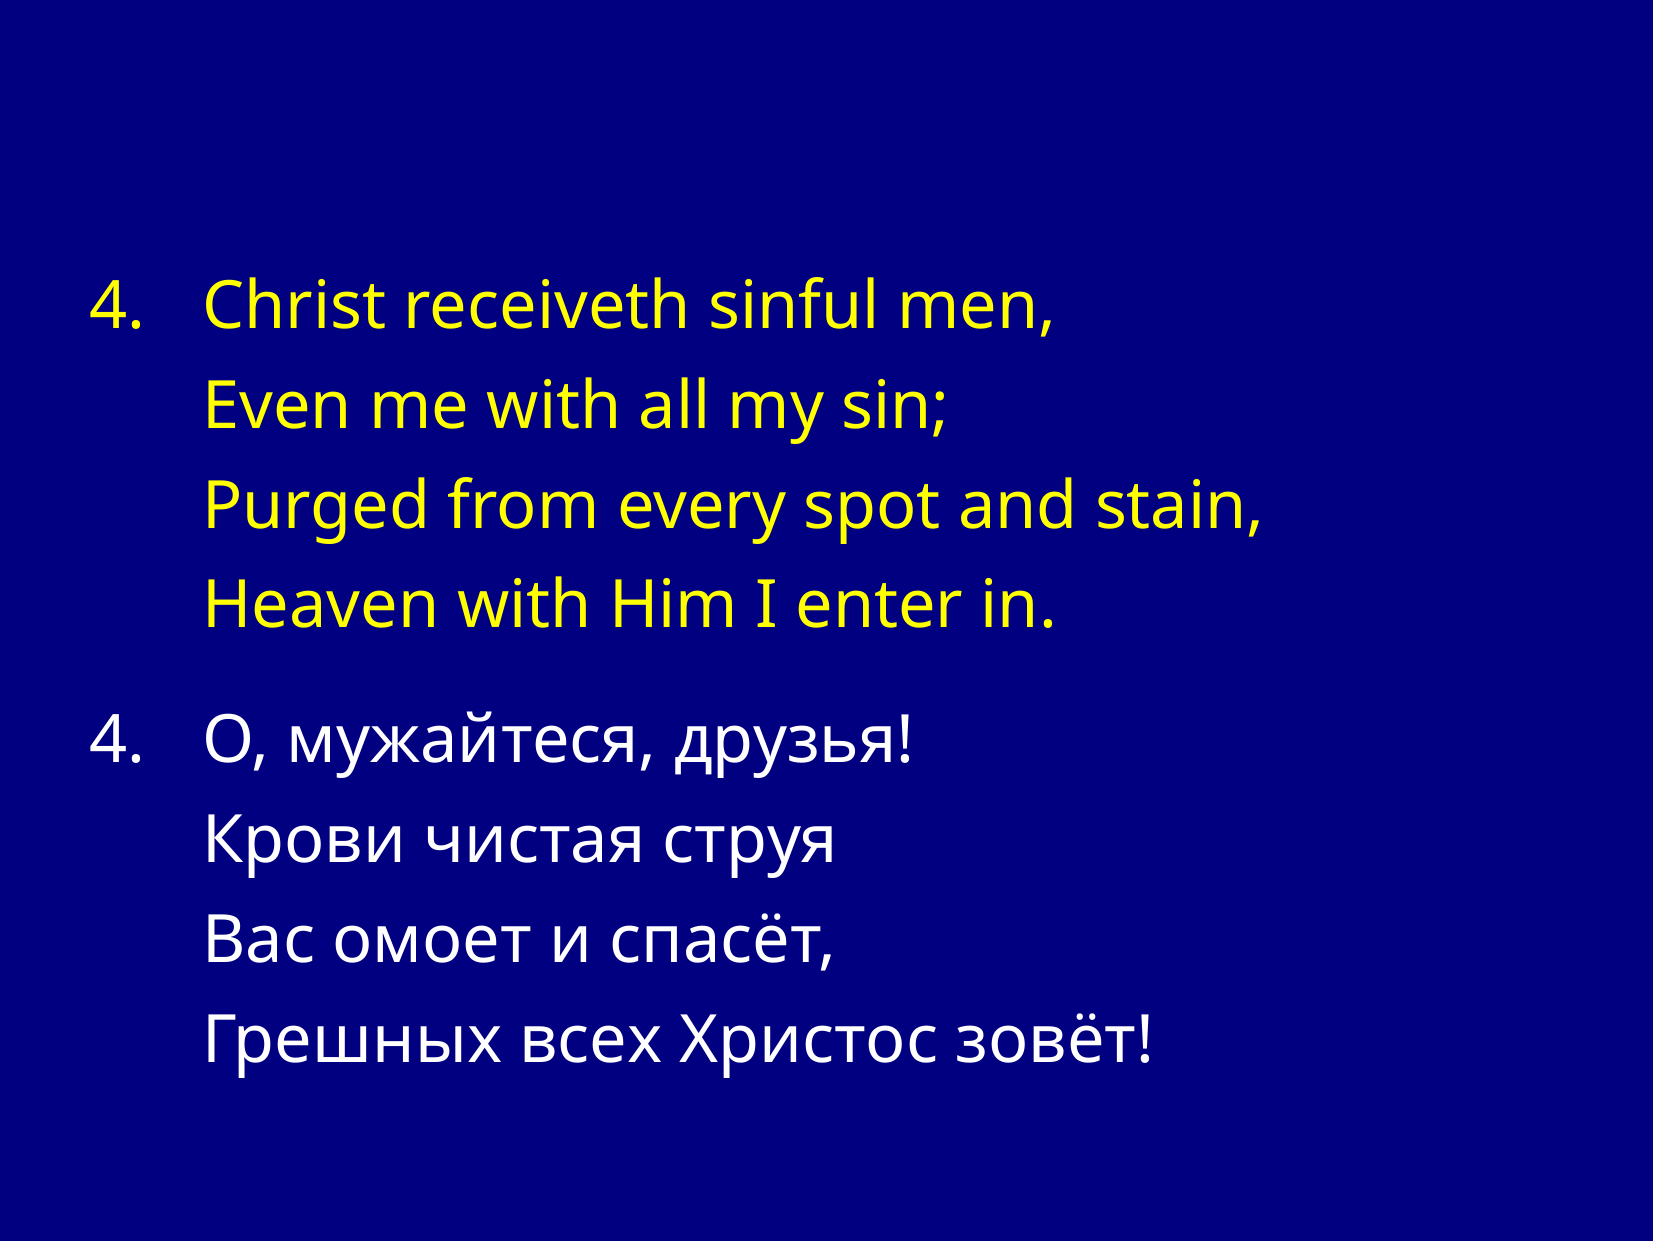

4.	Christ receiveth sinful men,
	Even me with all my sin;
	Purged from every spot and stain,
	Heaven with Him I enter in.
4.	О, мужайтеся, друзья!
	Крови чистая струя
	Вас омоет и спасёт,
	Грешных всех Христос зовёт!